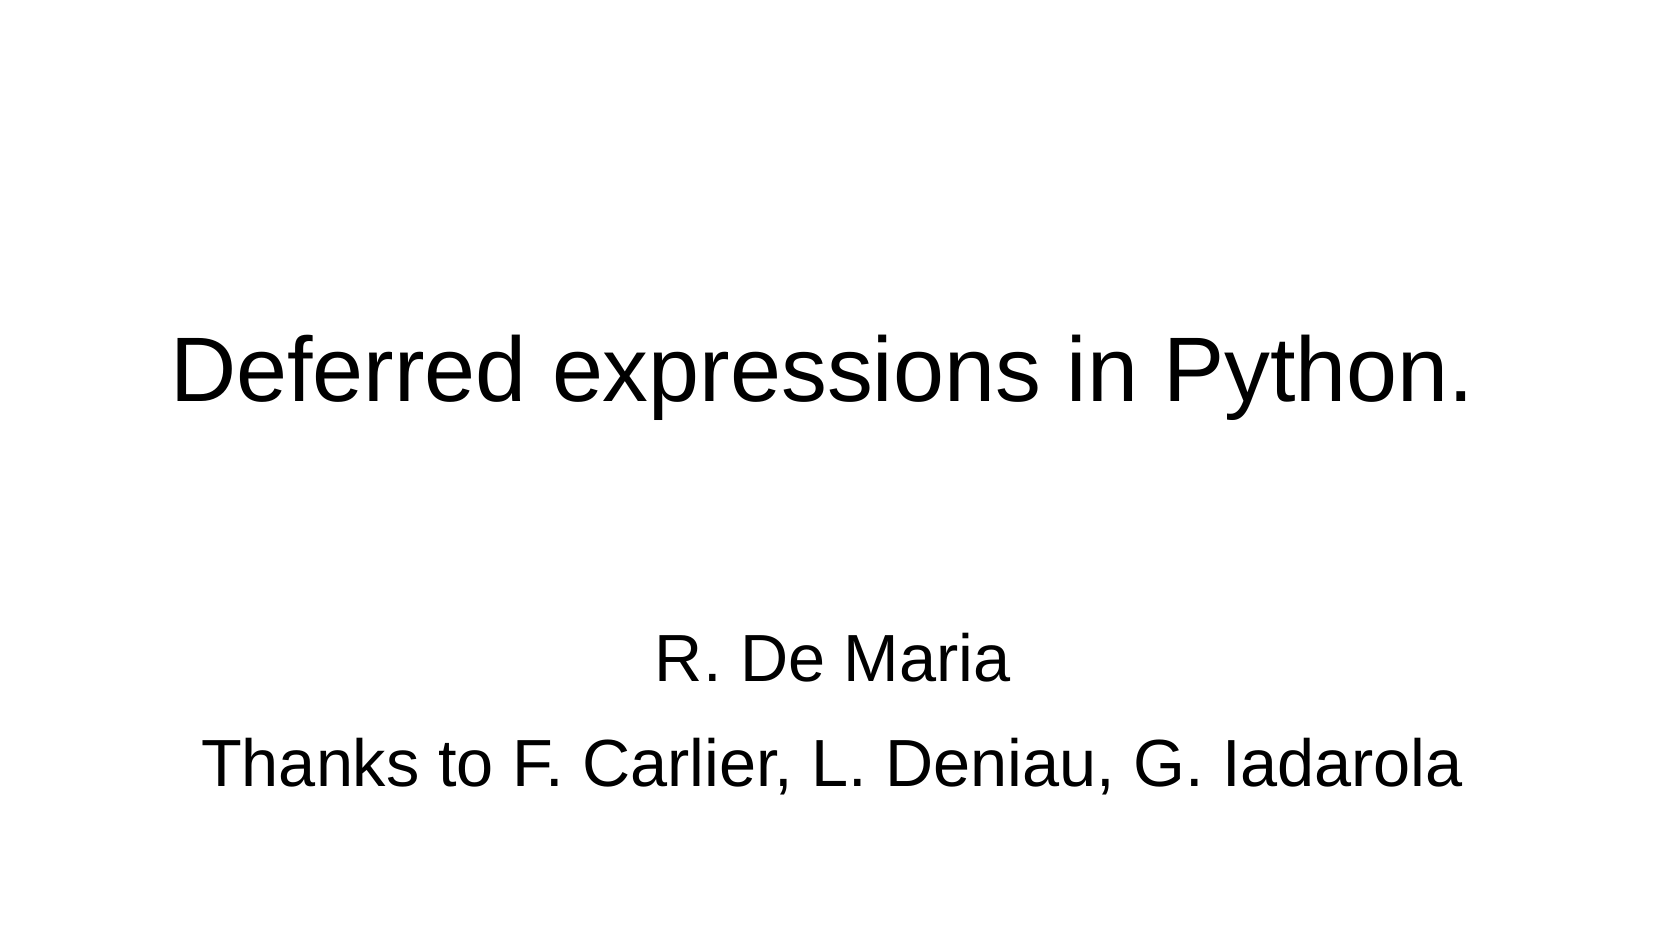

# Deferred expressions in Python.
R. De Maria
Thanks to F. Carlier, L. Deniau, G. Iadarola